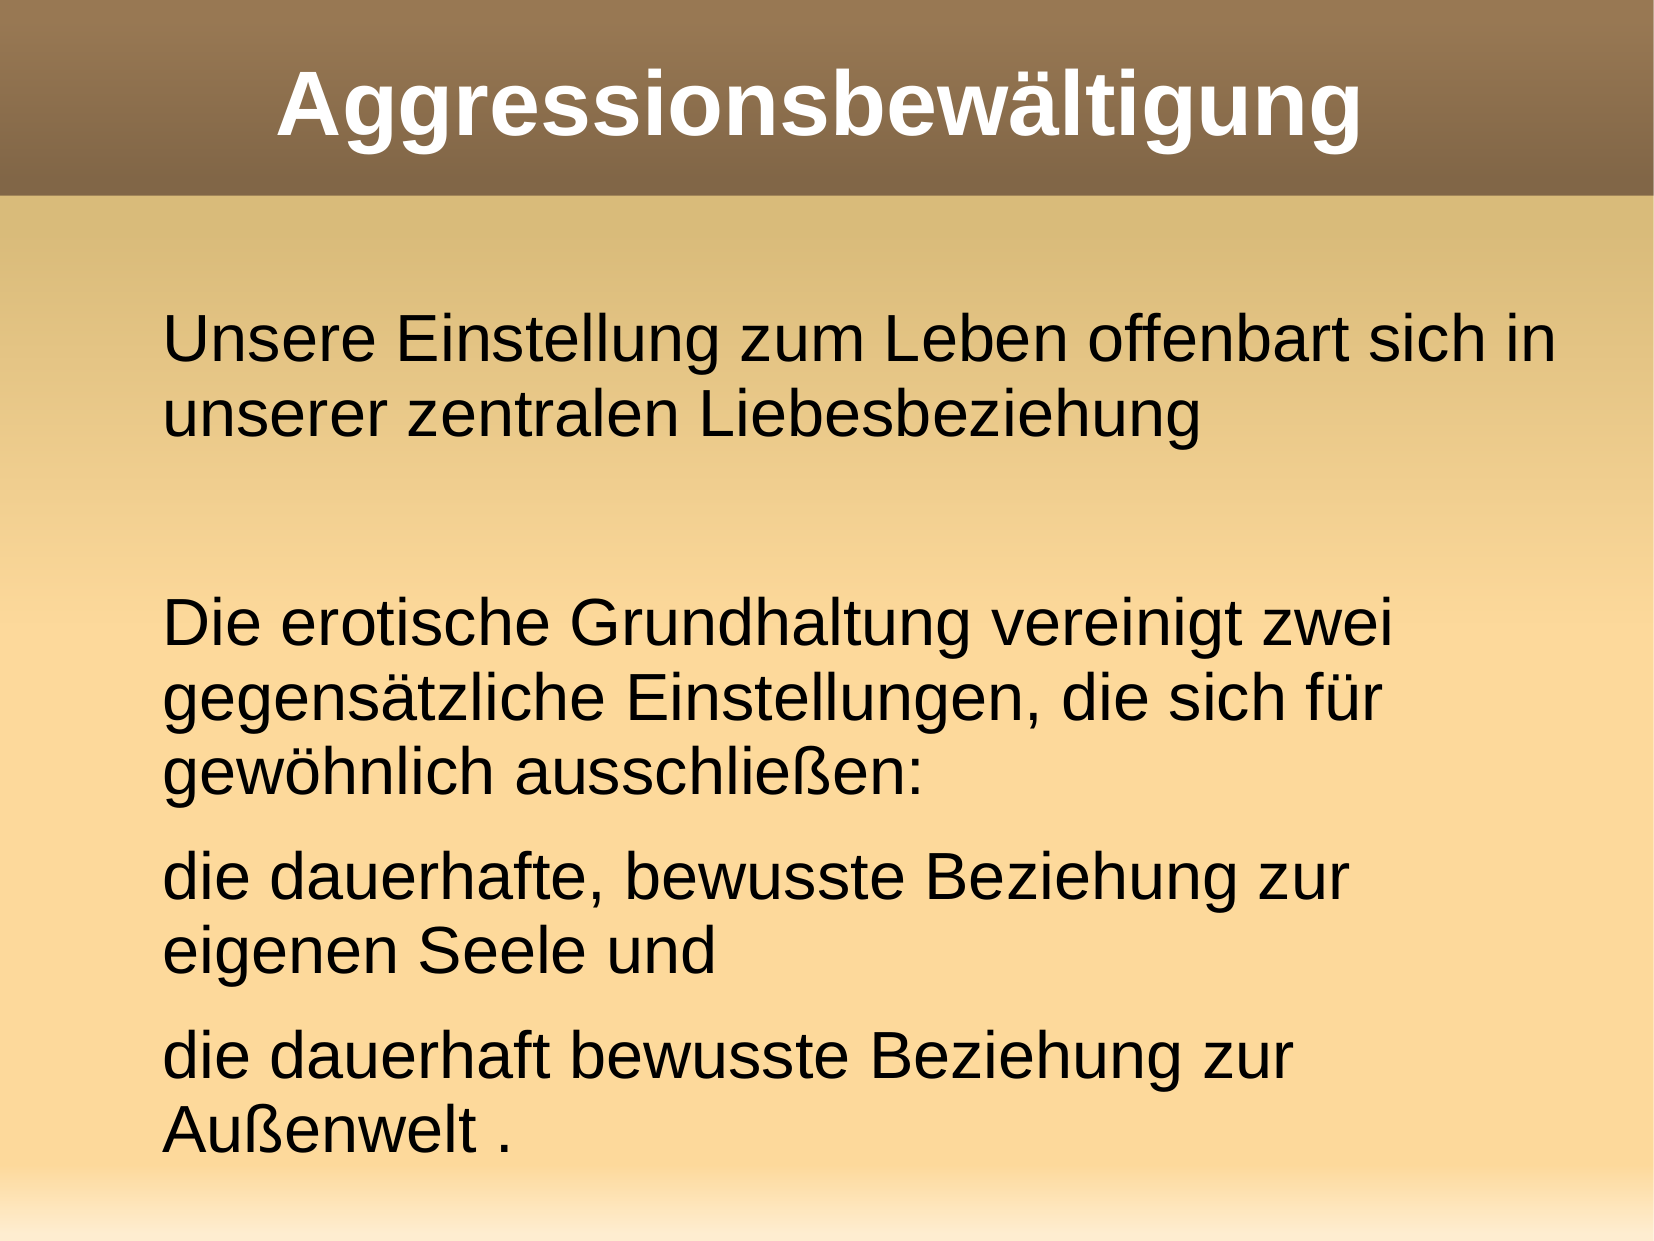

# Aggressionsbewältigung
Unsere Einstellung zum Leben offenbart sich in unserer zentralen Liebesbeziehung
Die erotische Grundhaltung vereinigt zwei gegensätzliche Einstellungen, die sich für gewöhnlich ausschließen:
die dauerhafte, bewusste Beziehung zur eigenen Seele und
die dauerhaft bewusste Beziehung zur Außenwelt .